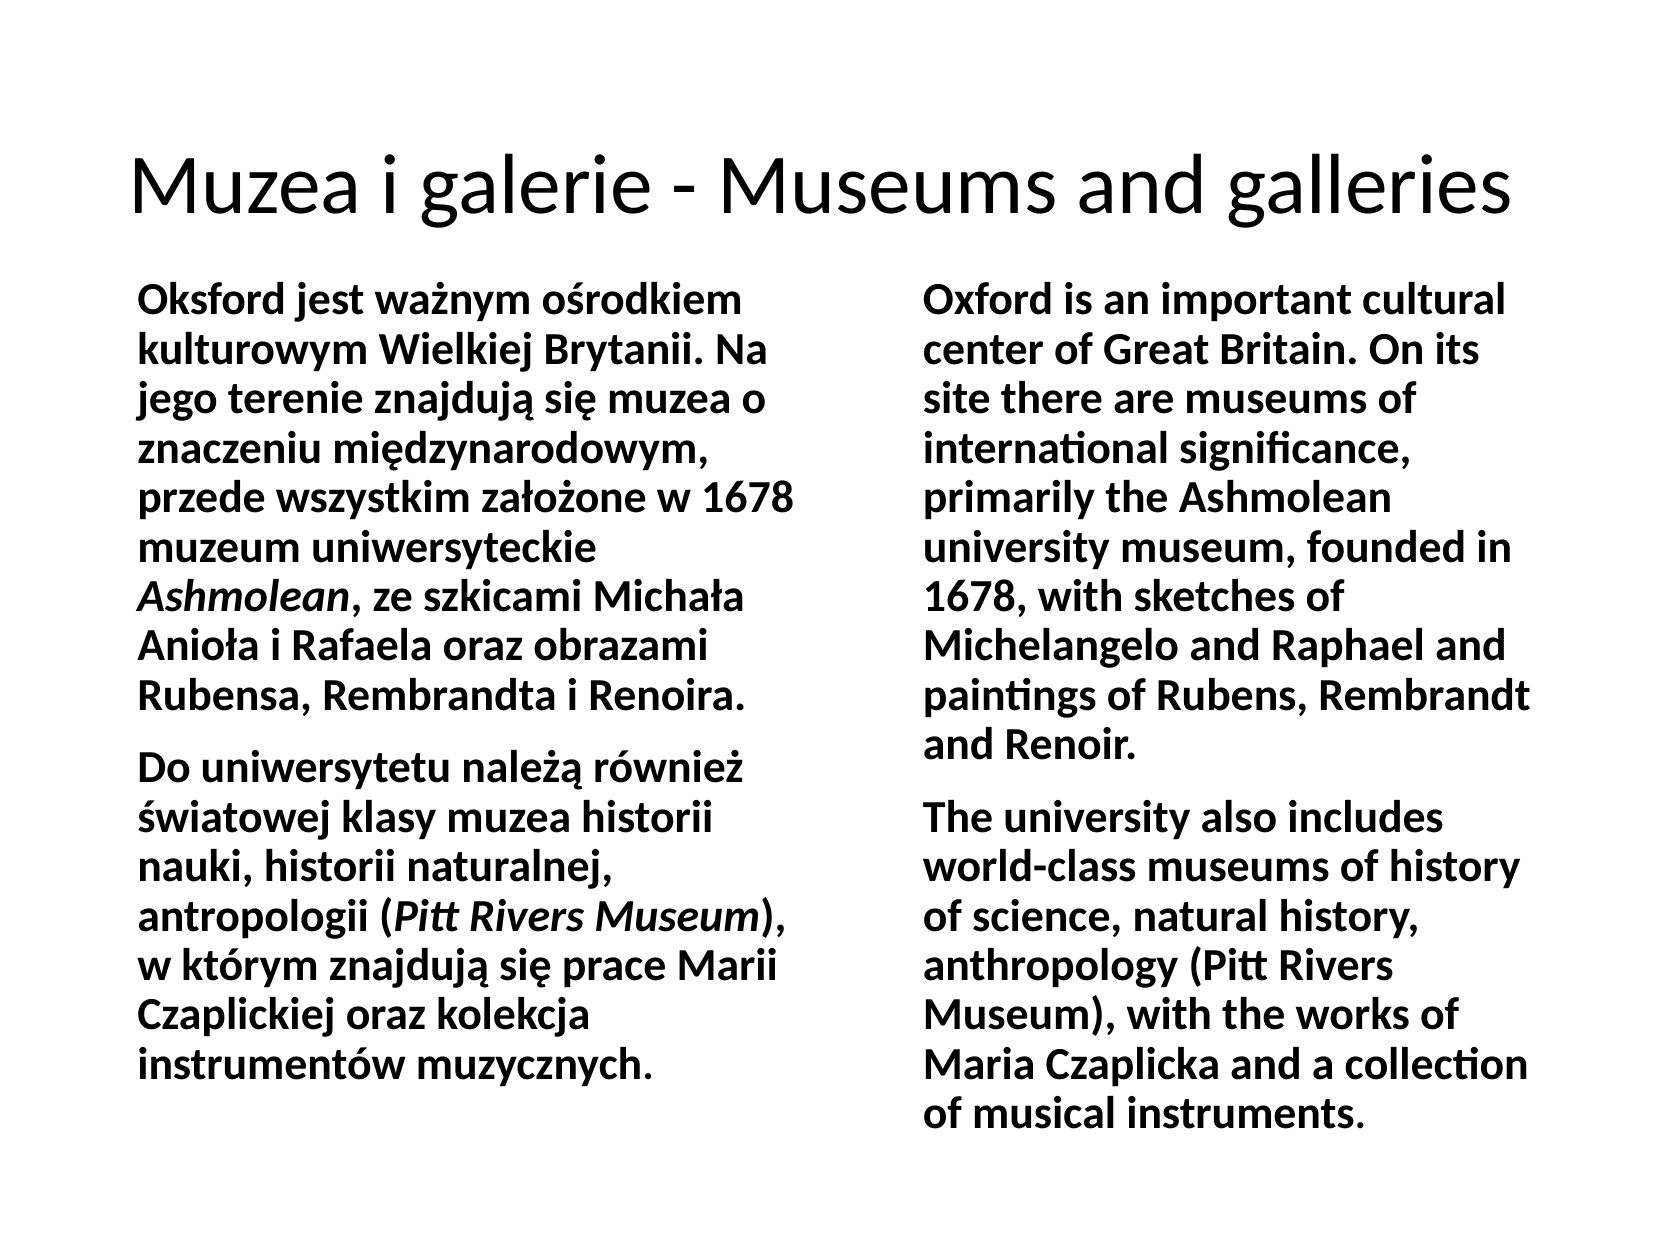

# Muzea i galerie - Museums and galleries
Oksford jest ważnym ośrodkiem kulturowym Wielkiej Brytanii. Na jego terenie znajdują się muzea o znaczeniu międzynarodowym, przede wszystkim założone w 1678 muzeum uniwersyteckie Ashmolean, ze szkicami Michała Anioła i Rafaela oraz obrazami Rubensa, Rembrandta i Renoira.
Do uniwersytetu należą również światowej klasy muzea historii nauki, historii naturalnej, antropologii (Pitt Rivers Museum), w którym znajdują się prace Marii Czaplickiej oraz kolekcja instrumentów muzycznych.
Oxford is an important cultural center of Great Britain. On its site there are museums of international significance, primarily the Ashmolean university museum, founded in 1678, with sketches of Michelangelo and Raphael and paintings of Rubens, Rembrandt and Renoir.
The university also includes world-class museums of history of science, natural history, anthropology (Pitt Rivers Museum), with the works of Maria Czaplicka and a collection of musical instruments.